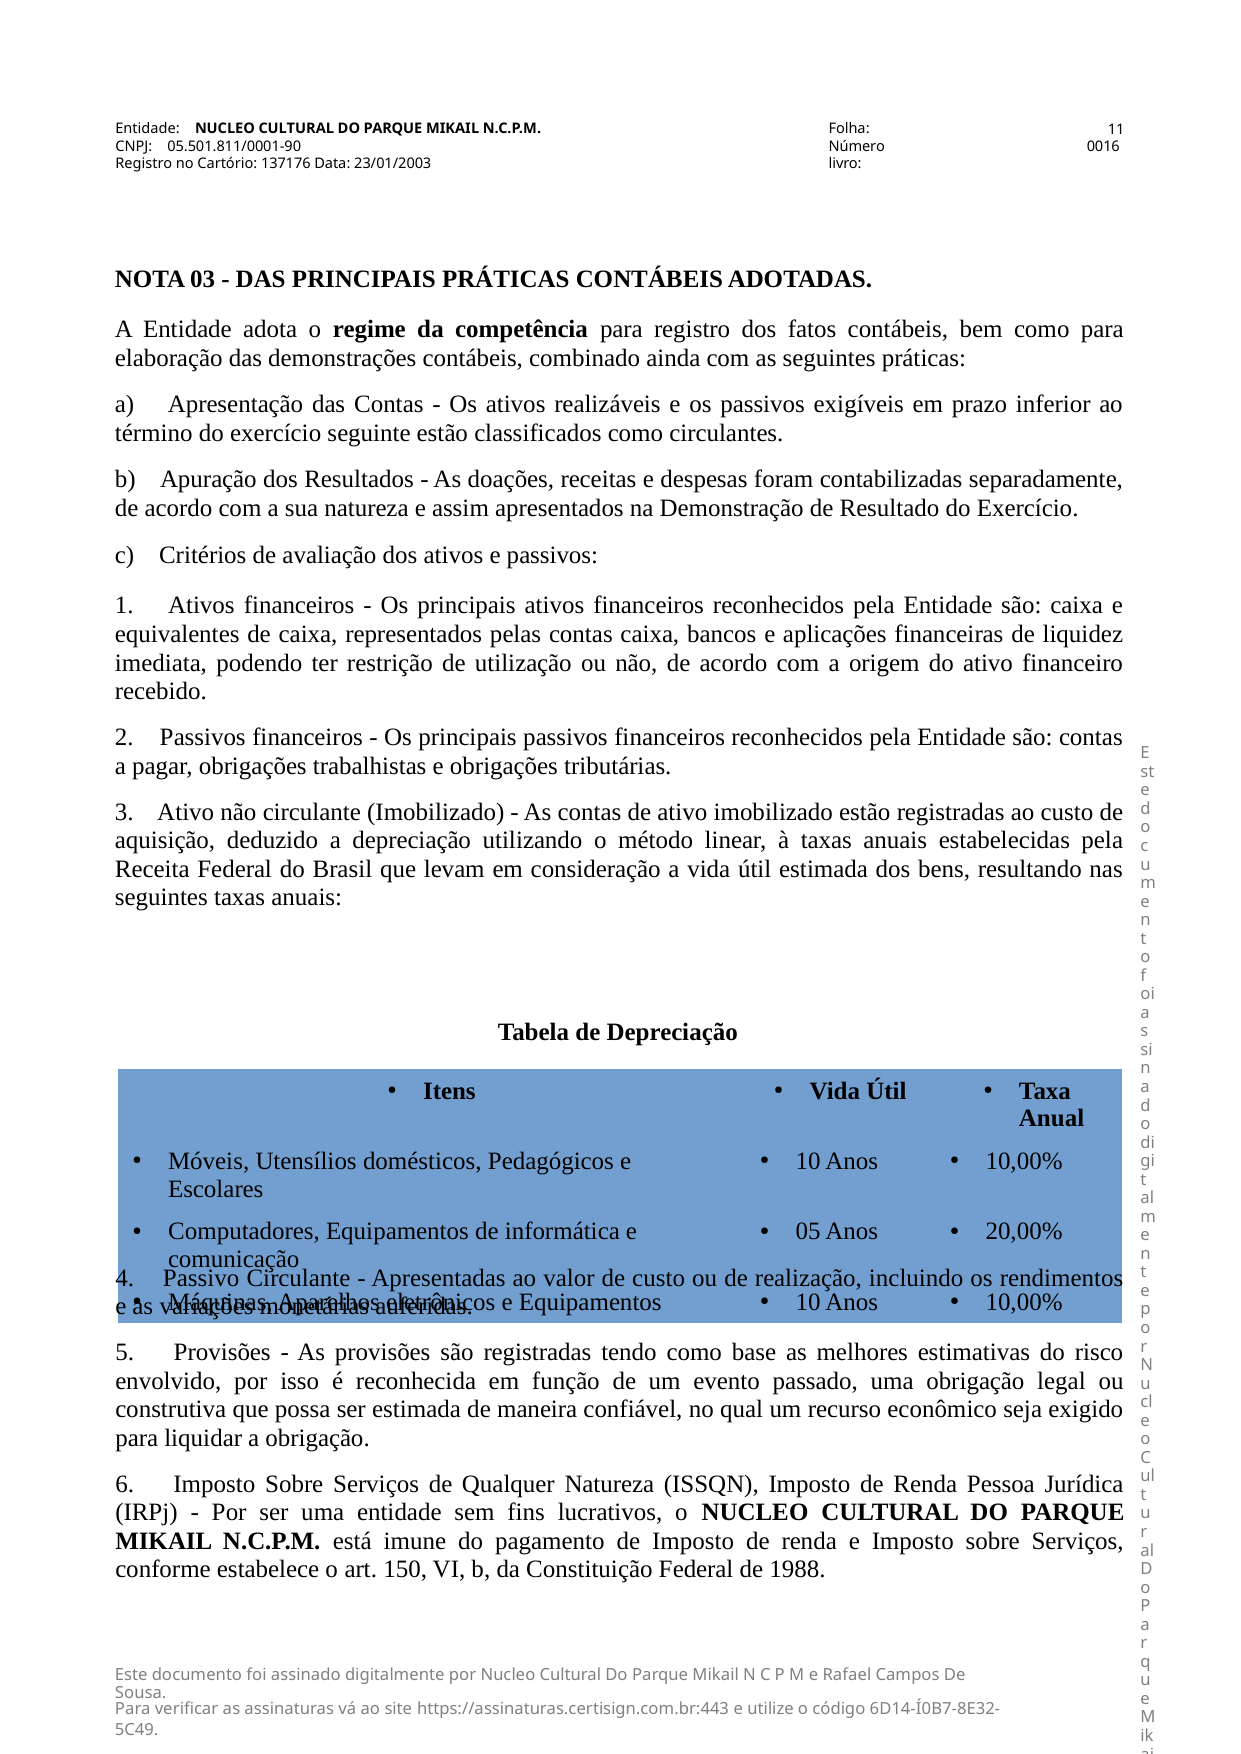

Entidade: NUCLEO CULTURAL DO PARQUE MIKAIL N.C.P.M.
CNPJ: 05.501.811/0001-90
Registro no Cartório: 137176 Data: 23/01/2003
Folha:
Número livro:
11
0016
NOTA 03 - DAS PRINCIPAIS PRÁTICAS CONTÁBEIS ADOTADAS.
A Entidade adota o regime da competência para registro dos fatos contábeis, bem como para elaboração das demonstrações contábeis, combinado ainda com as seguintes práticas:
a) Apresentação das Contas - Os ativos realizáveis e os passivos exigíveis em prazo inferior ao término do exercício seguinte estão classificados como circulantes.
b) Apuração dos Resultados - As doações, receitas e despesas foram contabilizadas separadamente, de acordo com a sua natureza e assim apresentados na Demonstração de Resultado do Exercício.
c) Critérios de avaliação dos ativos e passivos:
1. Ativos financeiros - Os principais ativos financeiros reconhecidos pela Entidade são: caixa e equivalentes de caixa, representados pelas contas caixa, bancos e aplicações financeiras de liquidez imediata, podendo ter restrição de utilização ou não, de acordo com a origem do ativo financeiro recebido.
2. Passivos financeiros - Os principais passivos financeiros reconhecidos pela Entidade são: contas a pagar, obrigações trabalhistas e obrigações tributárias.
3. Ativo não circulante (Imobilizado) - As contas de ativo imobilizado estão registradas ao custo de aquisição, deduzido a depreciação utilizando o método linear, à taxas anuais estabelecidas pela Receita Federal do Brasil que levam em consideração a vida útil estimada dos bens, resultando nas seguintes taxas anuais:
Este documento foi assinado digitalmente por Nucleo Cultural Do Parque Mikail N C P M e Rafael Campos De Sousa. Para verificar as assinaturas vá ao site https://assinaturas.certisign.com.br:443 e utilize o código 6D14-10B7-8E32-5C49.
Tabela de Depreciação
| Itens | Vida Útil | Taxa Anual |
| --- | --- | --- |
| Móveis, Utensílios domésticos, Pedagógicos e Escolares | 10 Anos | 10,00% |
| Computadores, Equipamentos de informática e comunicação | 05 Anos | 20,00% |
| Máquinas, Aparelhos eletrônicos e Equipamentos | 10 Anos | 10,00% |
4. Passivo Circulante - Apresentadas ao valor de custo ou de realização, incluindo os rendimentos e as variações monetárias auferidas.
5. Provisões - As provisões são registradas tendo como base as melhores estimativas do risco envolvido, por isso é reconhecida em função de um evento passado, uma obrigação legal ou construtiva que possa ser estimada de maneira confiável, no qual um recurso econômico seja exigido para liquidar a obrigação.
6. Imposto Sobre Serviços de Qualquer Natureza (ISSQN), Imposto de Renda Pessoa Jurídica (IRPj) - Por ser uma entidade sem fins lucrativos, o NUCLEO CULTURAL DO PARQUE MIKAIL N.C.P.M. está imune do pagamento de Imposto de renda e Imposto sobre Serviços, conforme estabelece o art. 150, VI, b, da Constituição Federal de 1988.
Este documento foi assinado digitalmente por Nucleo Cultural Do Parque Mikail N C P M e Rafael Campos De Sousa.
Para verificar as assinaturas vá ao site https://assinaturas.certisign.com.br:443 e utilize o código 6D14-Í0B7-8E32-5C49.